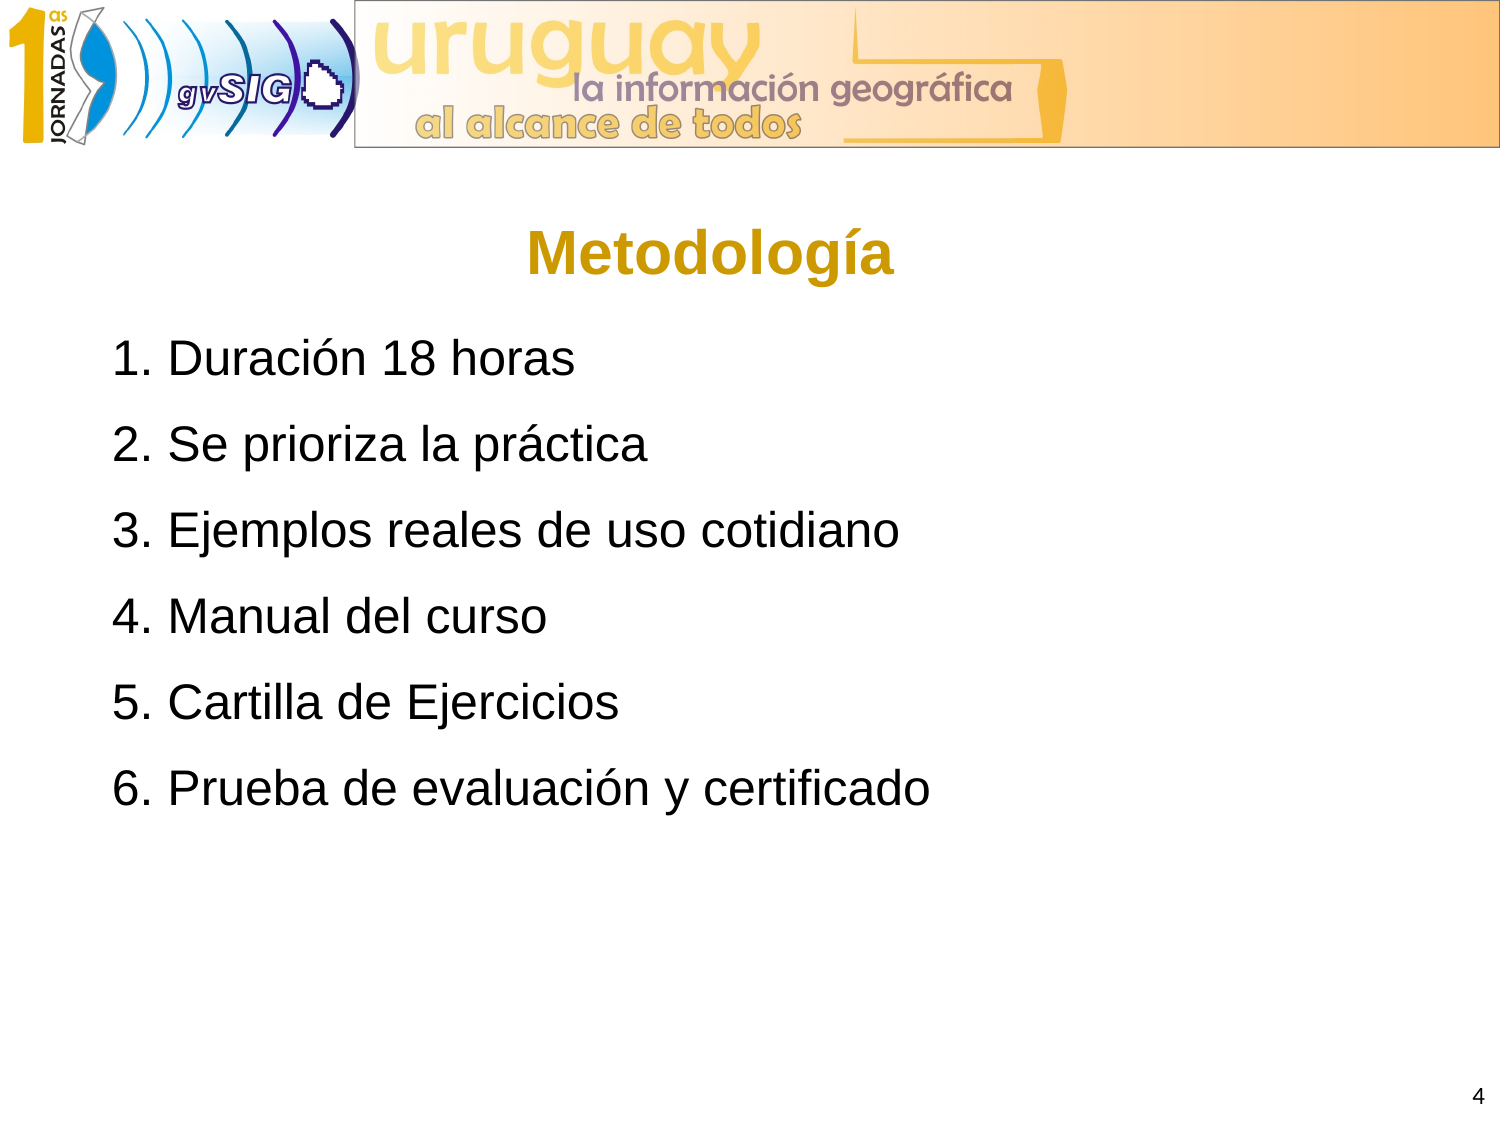

Metodología
# Duración 18 horas
 Se prioriza la práctica
 Ejemplos reales de uso cotidiano
 Manual del curso
 Cartilla de Ejercicios
 Prueba de evaluación y certificado